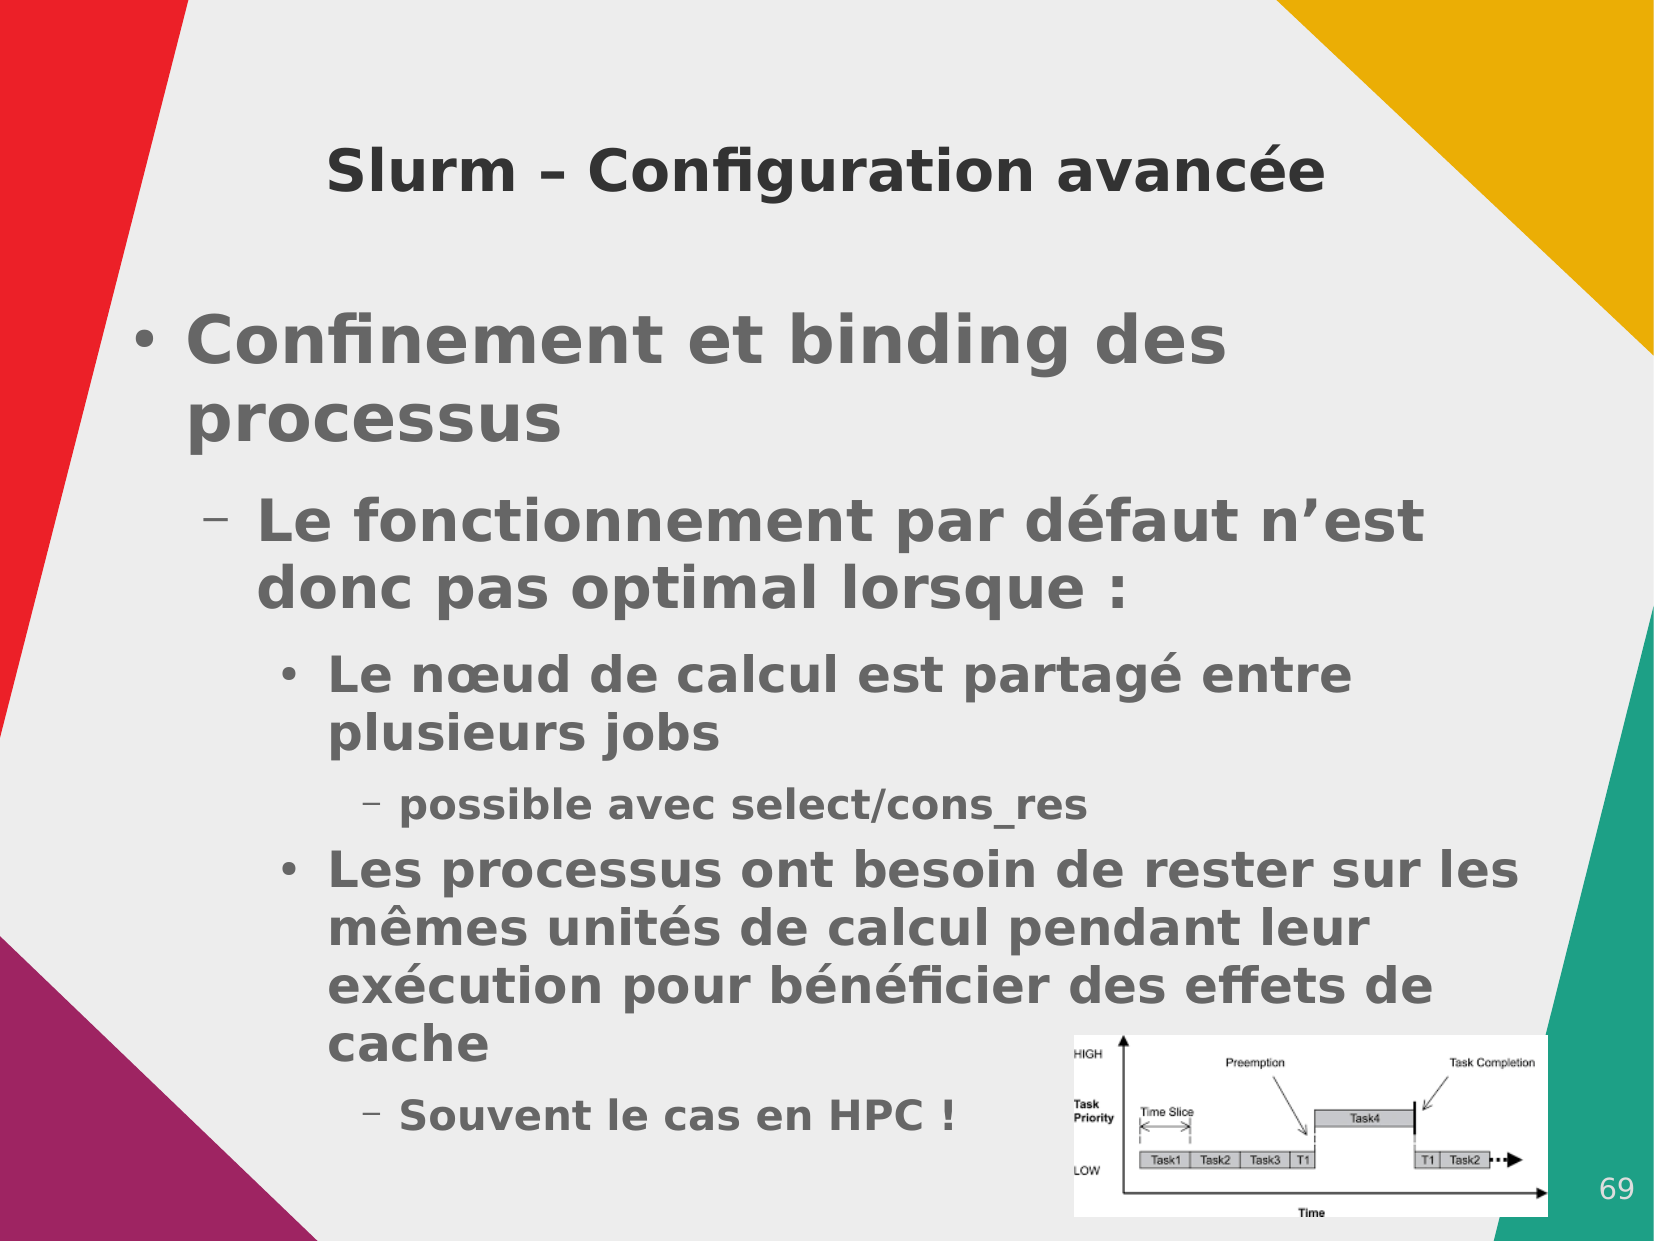

# Slurm – Configuration avancée
Confinement et binding des processus
Le fonctionnement par défaut n’est donc pas optimal lorsque :
Le nœud de calcul est partagé entre plusieurs jobs
possible avec select/cons_res
Les processus ont besoin de rester sur les mêmes unités de calcul pendant leur exécution pour bénéficier des effets de cache
Souvent le cas en HPC !
69